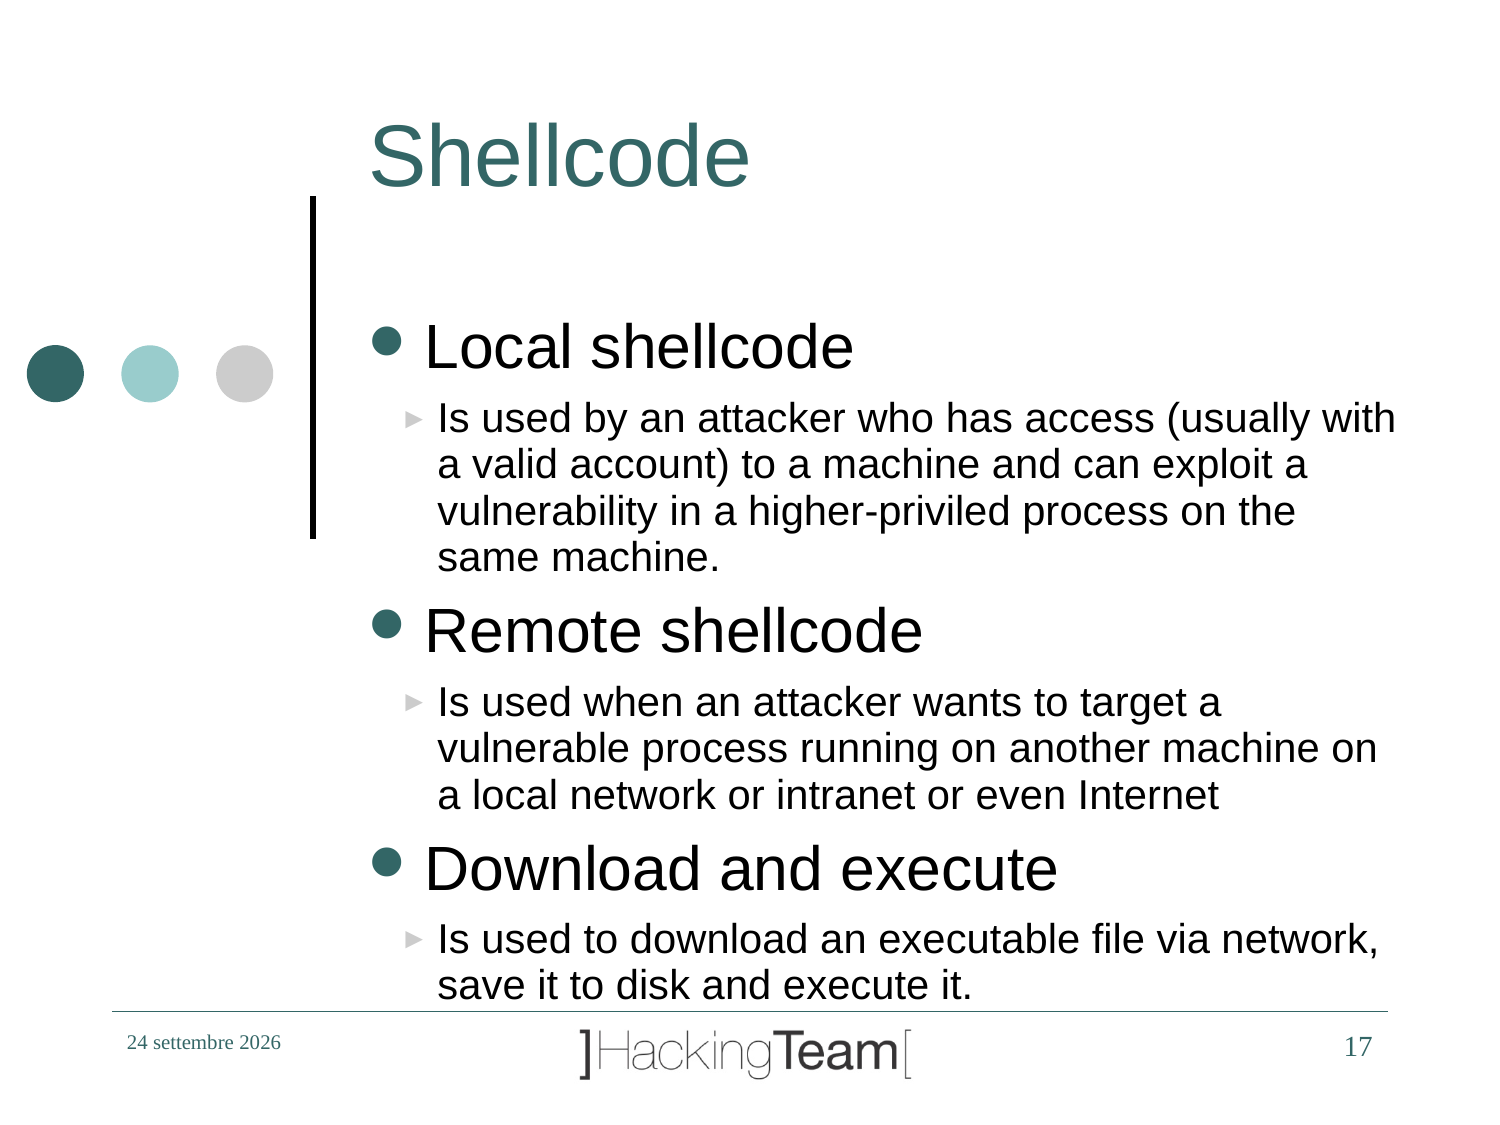

# Shellcode
Local shellcode
Is used by an attacker who has access (usually with a valid account) to a machine and can exploit a vulnerability in a higher-priviled process on the same machine.
Remote shellcode
Is used when an attacker wants to target a vulnerable process running on another machine on a local network or intranet or even Internet
Download and execute
Is used to download an executable file via network, save it to disk and execute it.
17